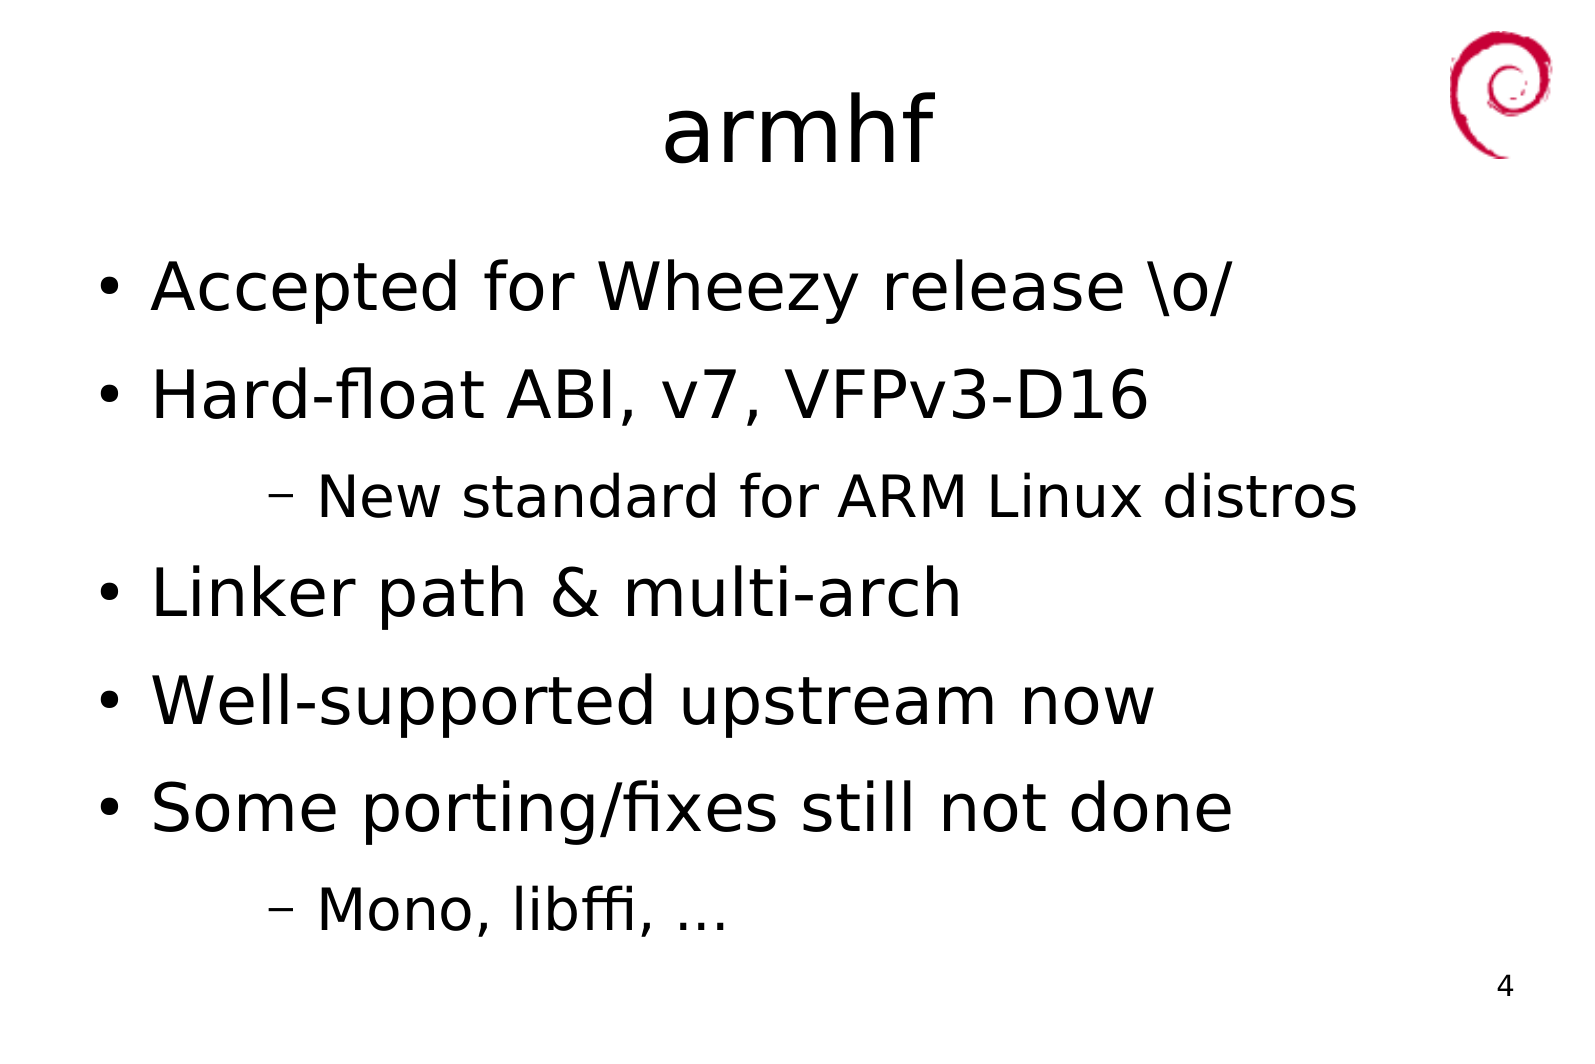

# armhf
Accepted for Wheezy release \o/
Hard-float ABI, v7, VFPv3-D16
New standard for ARM Linux distros
Linker path & multi-arch
Well-supported upstream now
Some porting/fixes still not done
Mono, libffi, ...
4